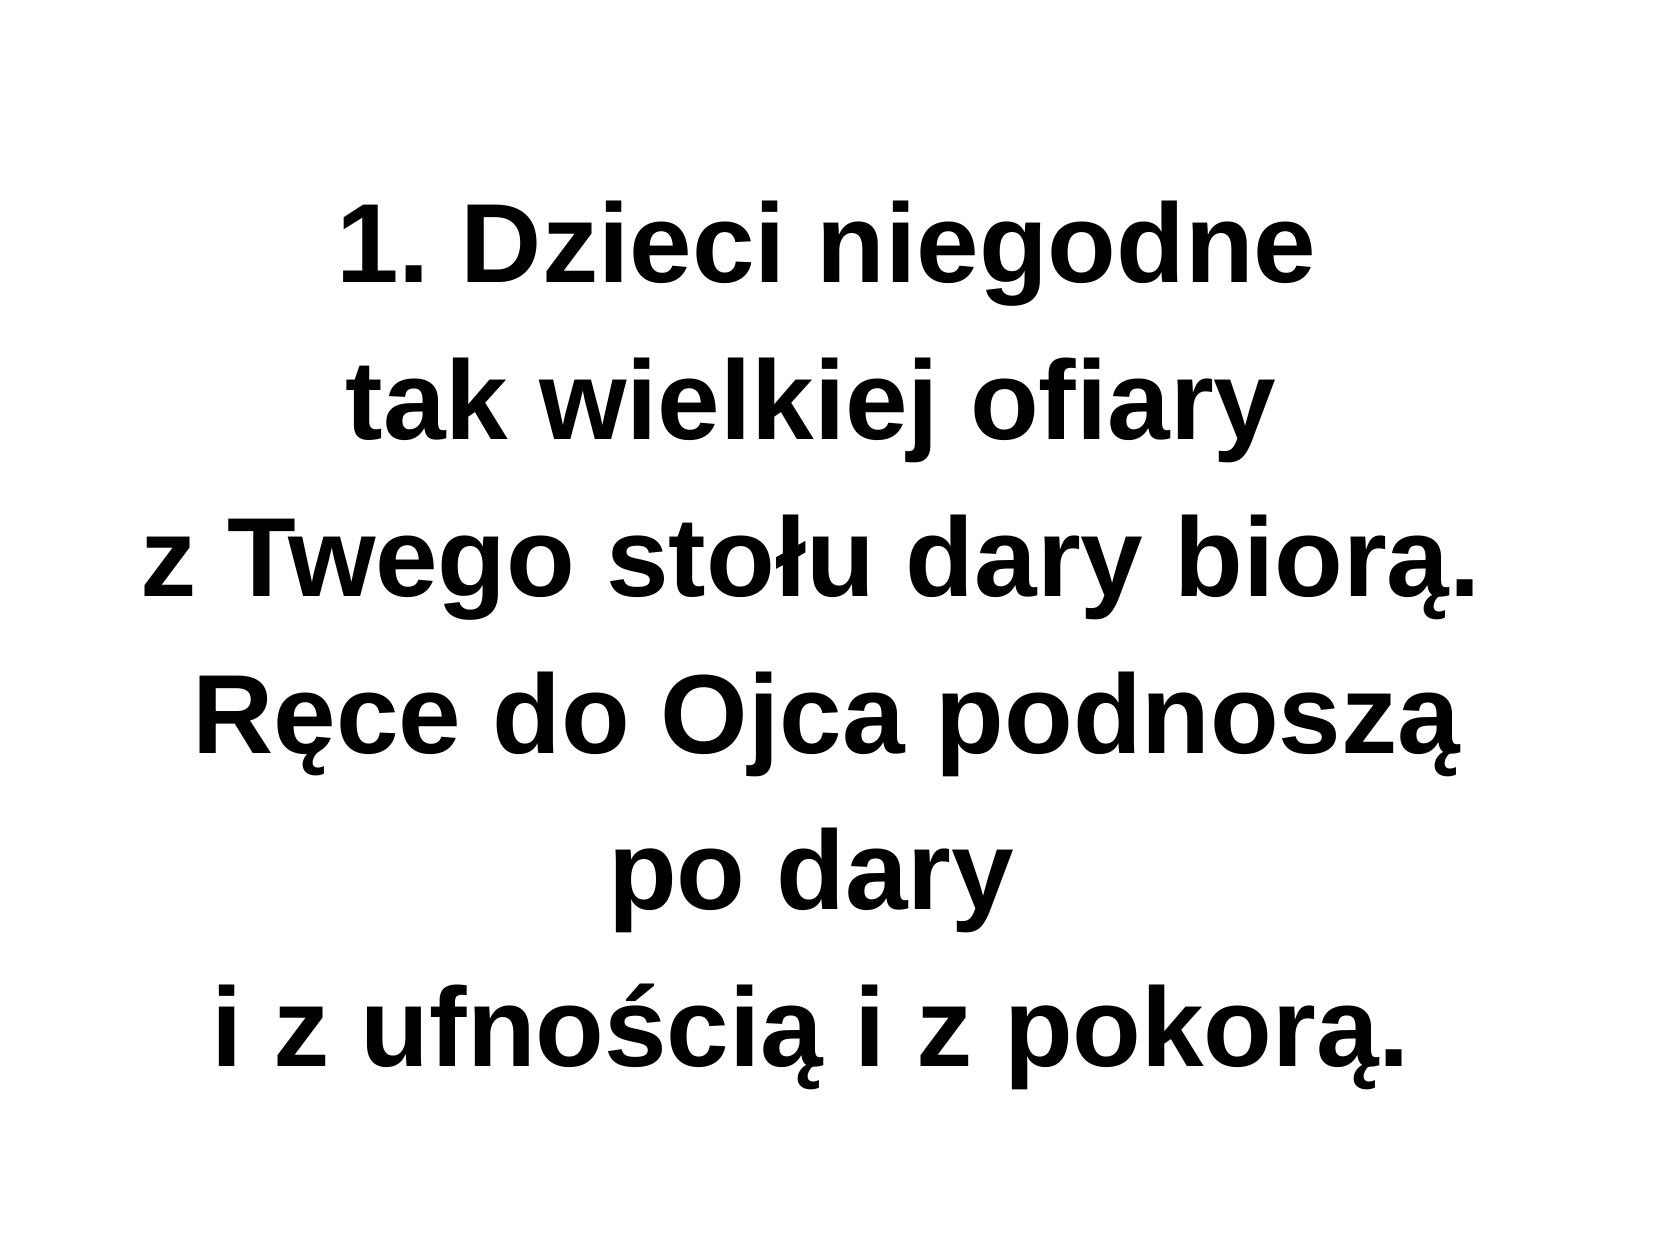

# 1. Dzieci niegodne
tak wielkiej ofiary
z Twego stołu dary biorą.
Ręce do Ojca podnoszą
po dary
i z ufnością i z pokorą.